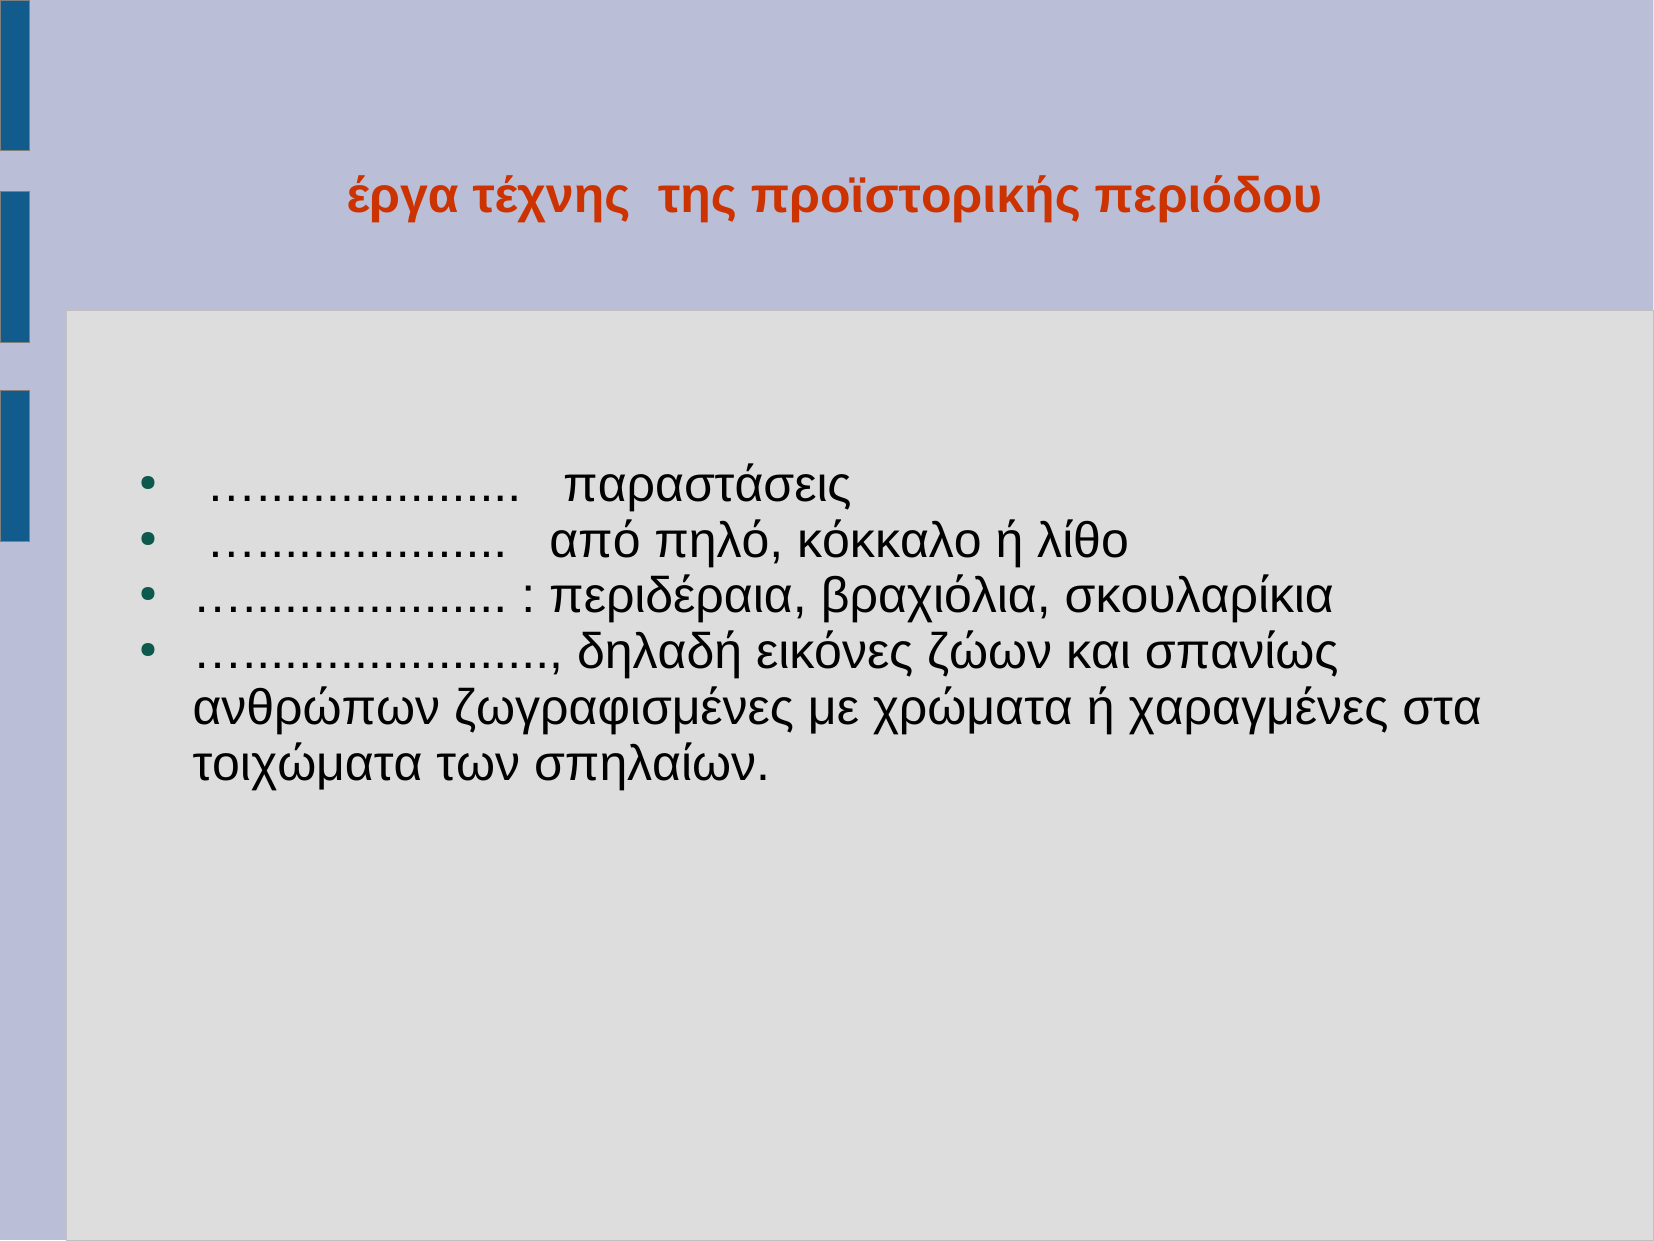

# έργα τέχνης της προϊστορικής περιόδου
 …................... παραστάσεις
 ….................. από πηλό, κόκκαλο ή λίθο
…................... : περιδέραια, βραχιόλια, σκουλαρίκια
…......................, δηλαδή εικόνες ζώων και σπανίως ανθρώπων ζωγραφισμένες με χρώματα ή χαραγμένες στα τοιχώματα των σπηλαίων.